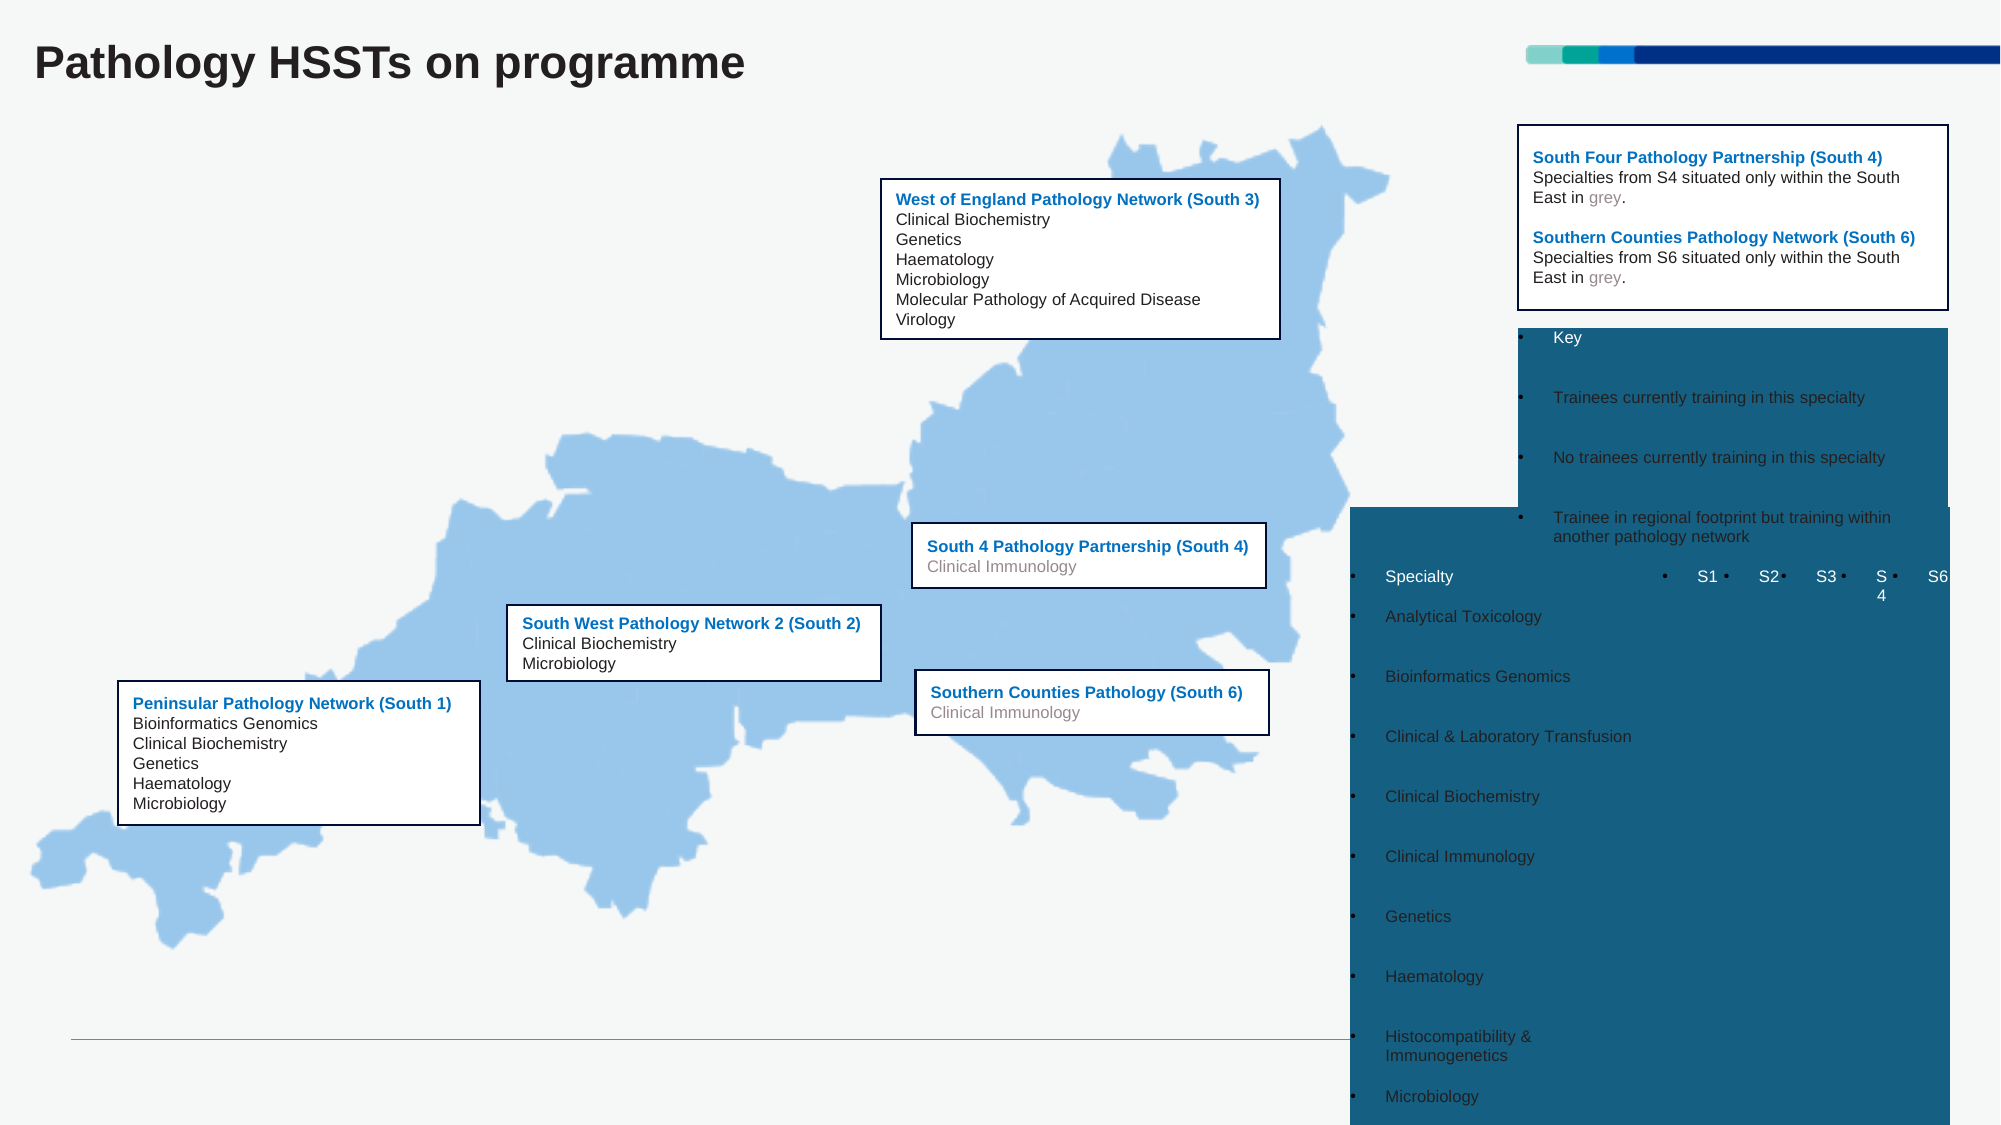

Pathology HSSTs on programme
South Four Pathology Partnership (South 4)
Specialties from S4 situated only within the South East in grey.
Southern Counties Pathology Network (South 6)
Specialties from S6 situated only within the South East in grey.
West of England Pathology Network (South 3)
Clinical Biochemistry
Genetics
Haematology
Microbiology
Molecular Pathology of Acquired Disease
Virology
| Key | |
| --- | --- |
| Trainees currently training in this specialty | |
| No trainees currently training in this specialty | |
| Trainee in regional footprint but training within another pathology network | |
| | Pathology Network | | | | |
| --- | --- | --- | --- | --- | --- |
| Specialty | S1 | S2 | S3 | S4 | S6 |
| Analytical Toxicology | | | | | |
| Bioinformatics Genomics | | | | | |
| Clinical & Laboratory Transfusion | | | | | |
| Clinical Biochemistry | | | | | |
| Clinical Immunology | | | | | |
| Genetics | | | | | |
| Haematology | | | | | |
| Histocompatibility & Immunogenetics | | | | | |
| Microbiology | | | | | |
| Molecular Pathology of Acquired Disease | | | | | |
| Molecular Pathology of Infection | | | | | |
| Virology | | | | | |
South 4 Pathology Partnership (South 4)
Clinical Immunology
South West Pathology Network 2 (South 2)
Clinical Biochemistry
Microbiology
Southern Counties Pathology (South 6)
Clinical Immunology
Peninsular Pathology Network (South 1)
Bioinformatics Genomics
Clinical Biochemistry
Genetics
Haematology
Microbiology